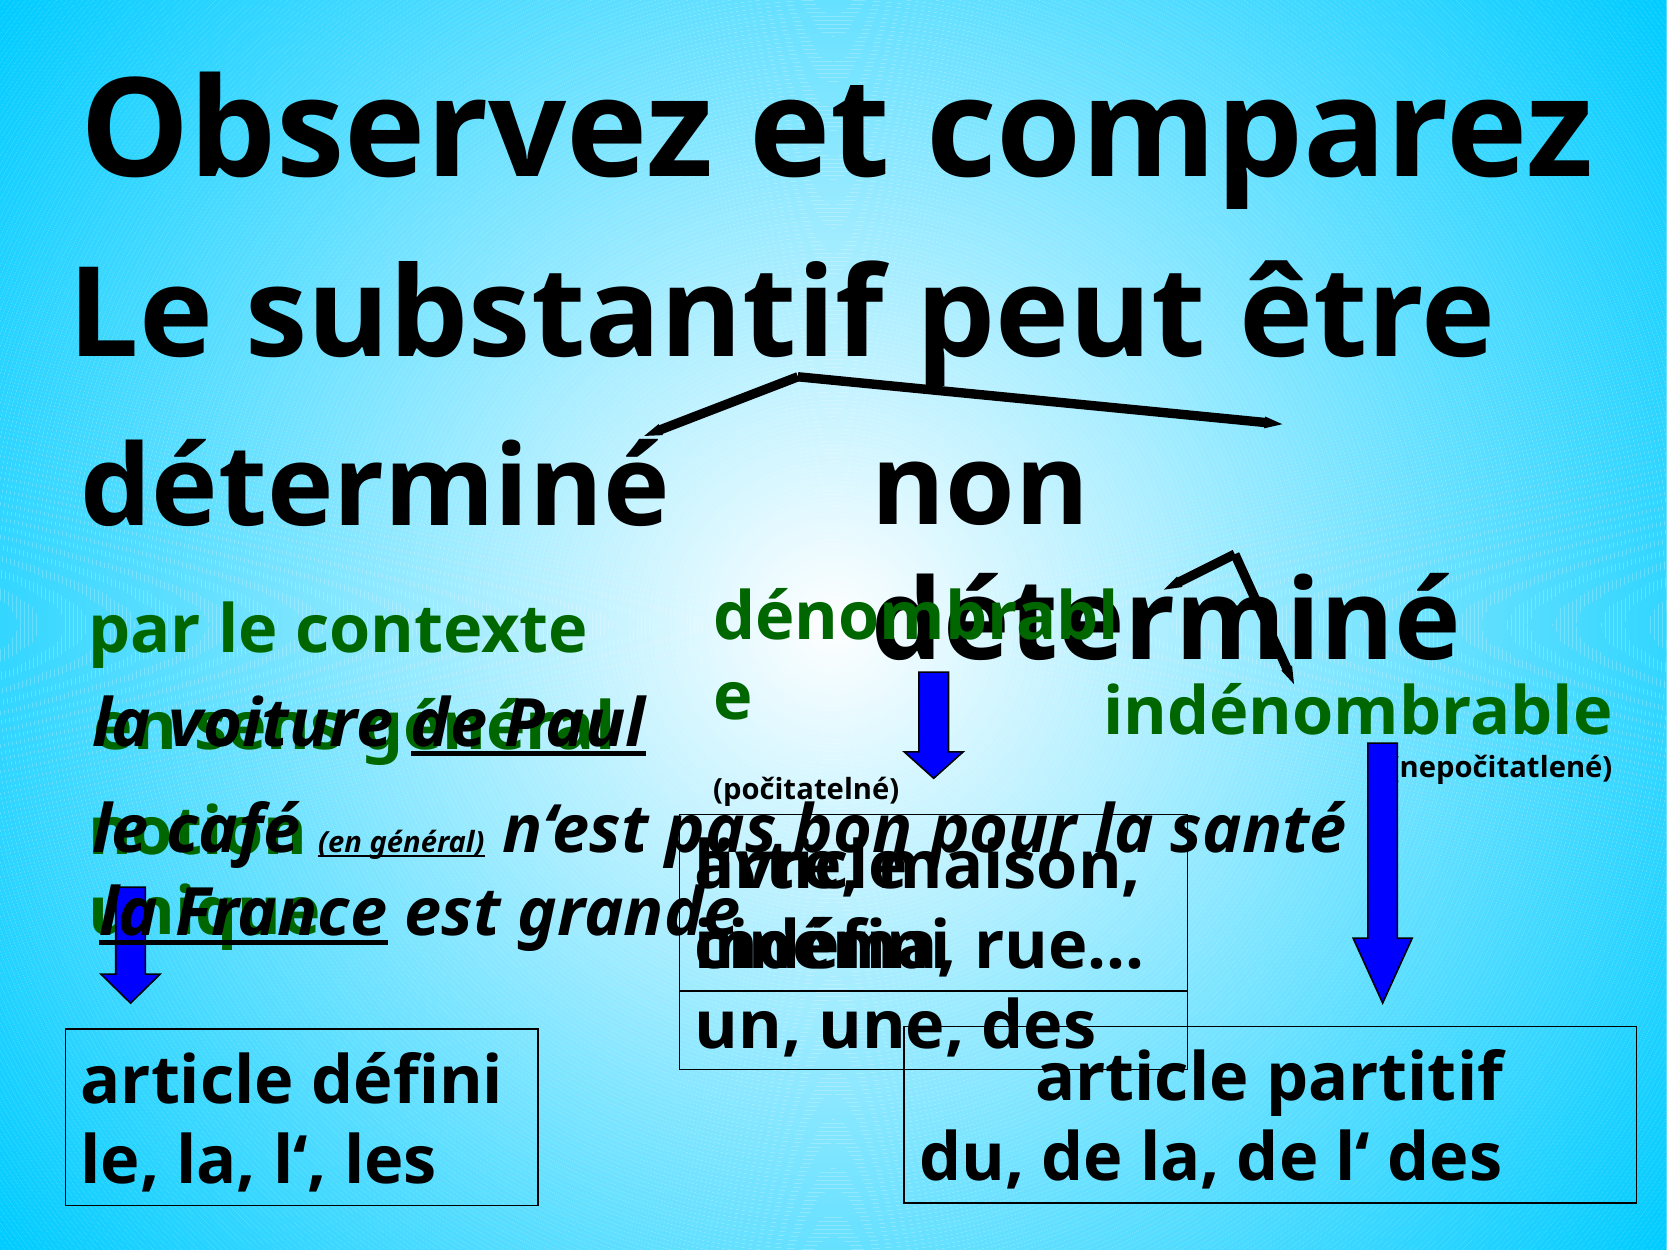

Observez et comparez
Le substantif peut être
non déterminé
déterminé
dénombrable
(počitatelné)
par le contexte
indénombrable (nepočitatlené)
la voiture de Paul
en sens général
le café (en général) n‘est pas bon pour la santé
notion unique
article indéfini
un, une, des
livre, maison,
cinéma, rue...
la France est grande
article partitif
du, de la, de l‘ des
article défini
le, la, l‘, les